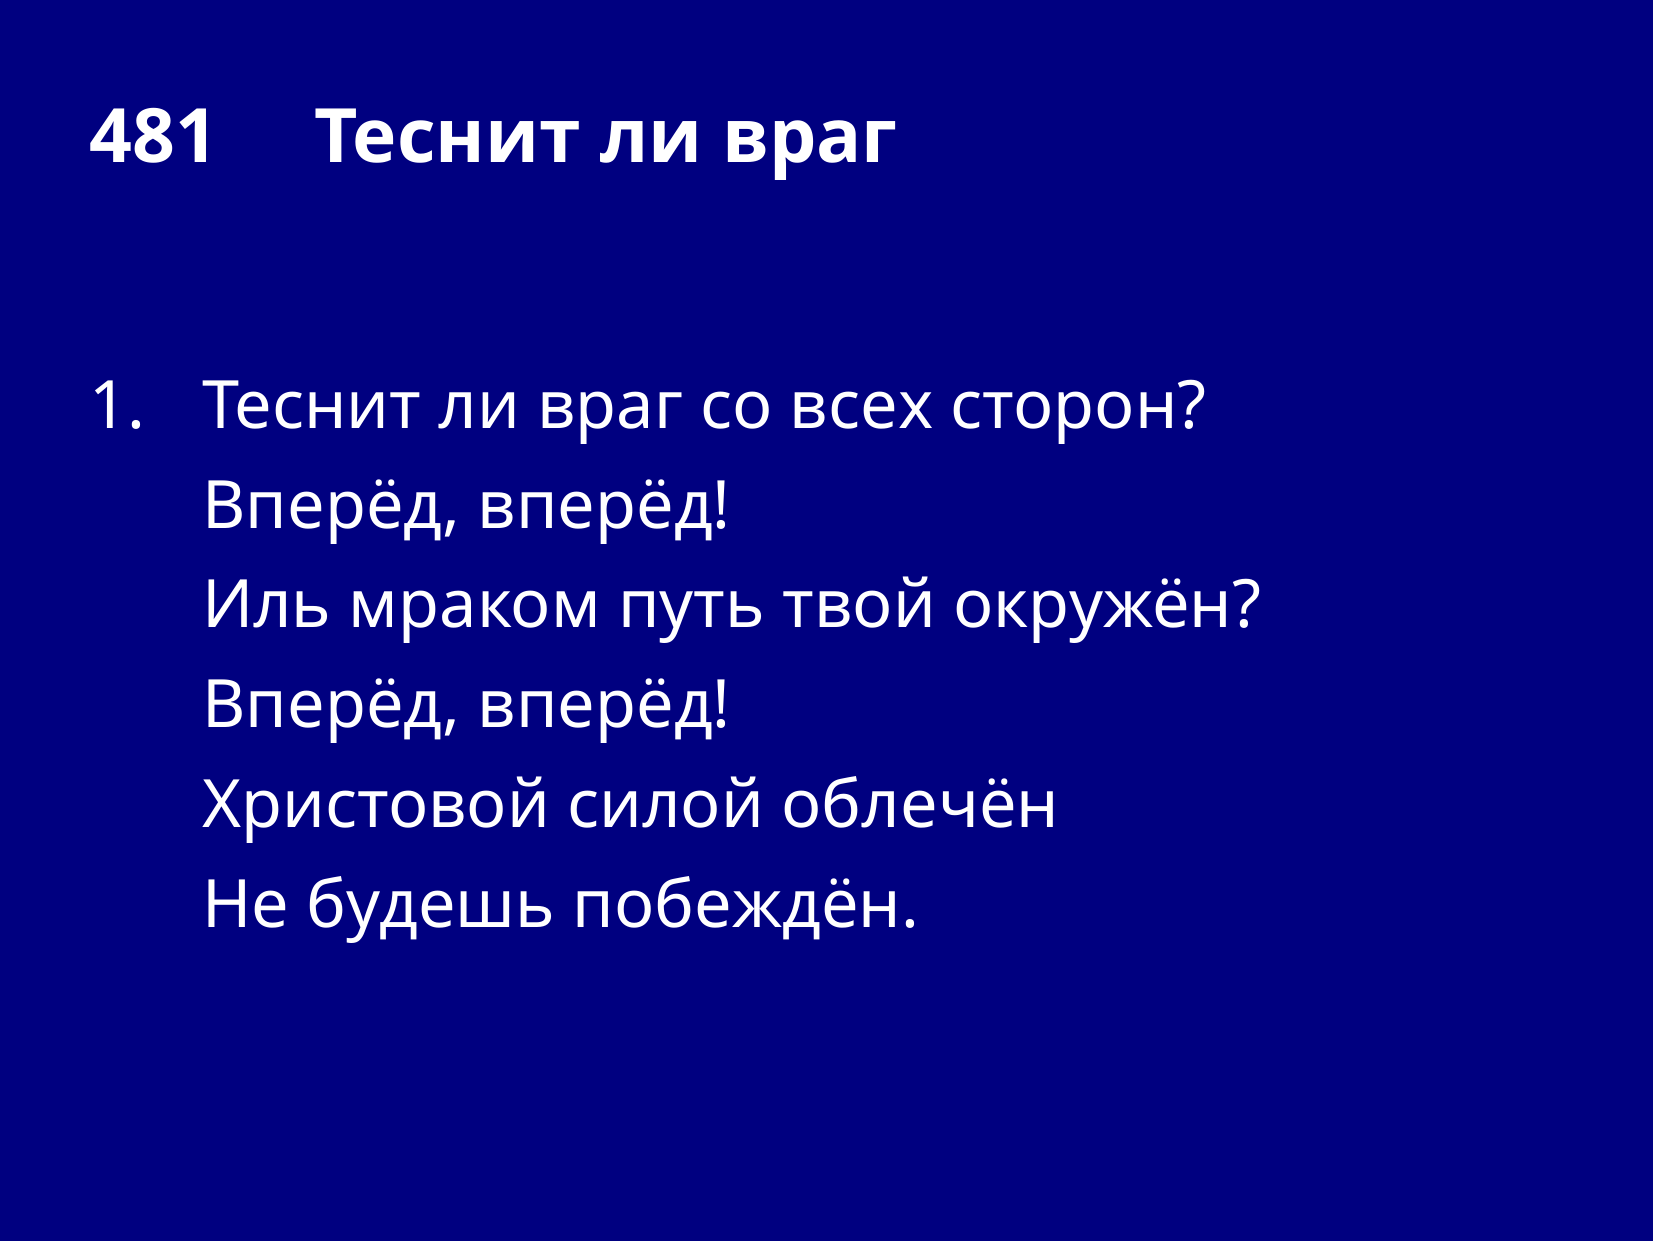

481	Теснит ли враг
1.	Теснит ли враг со всех сторон?
	Вперёд, вперёд!
	Иль мраком путь твой окружён?
	Вперёд, вперёд!
	Христовой силой облечён
	Не будешь побеждён.